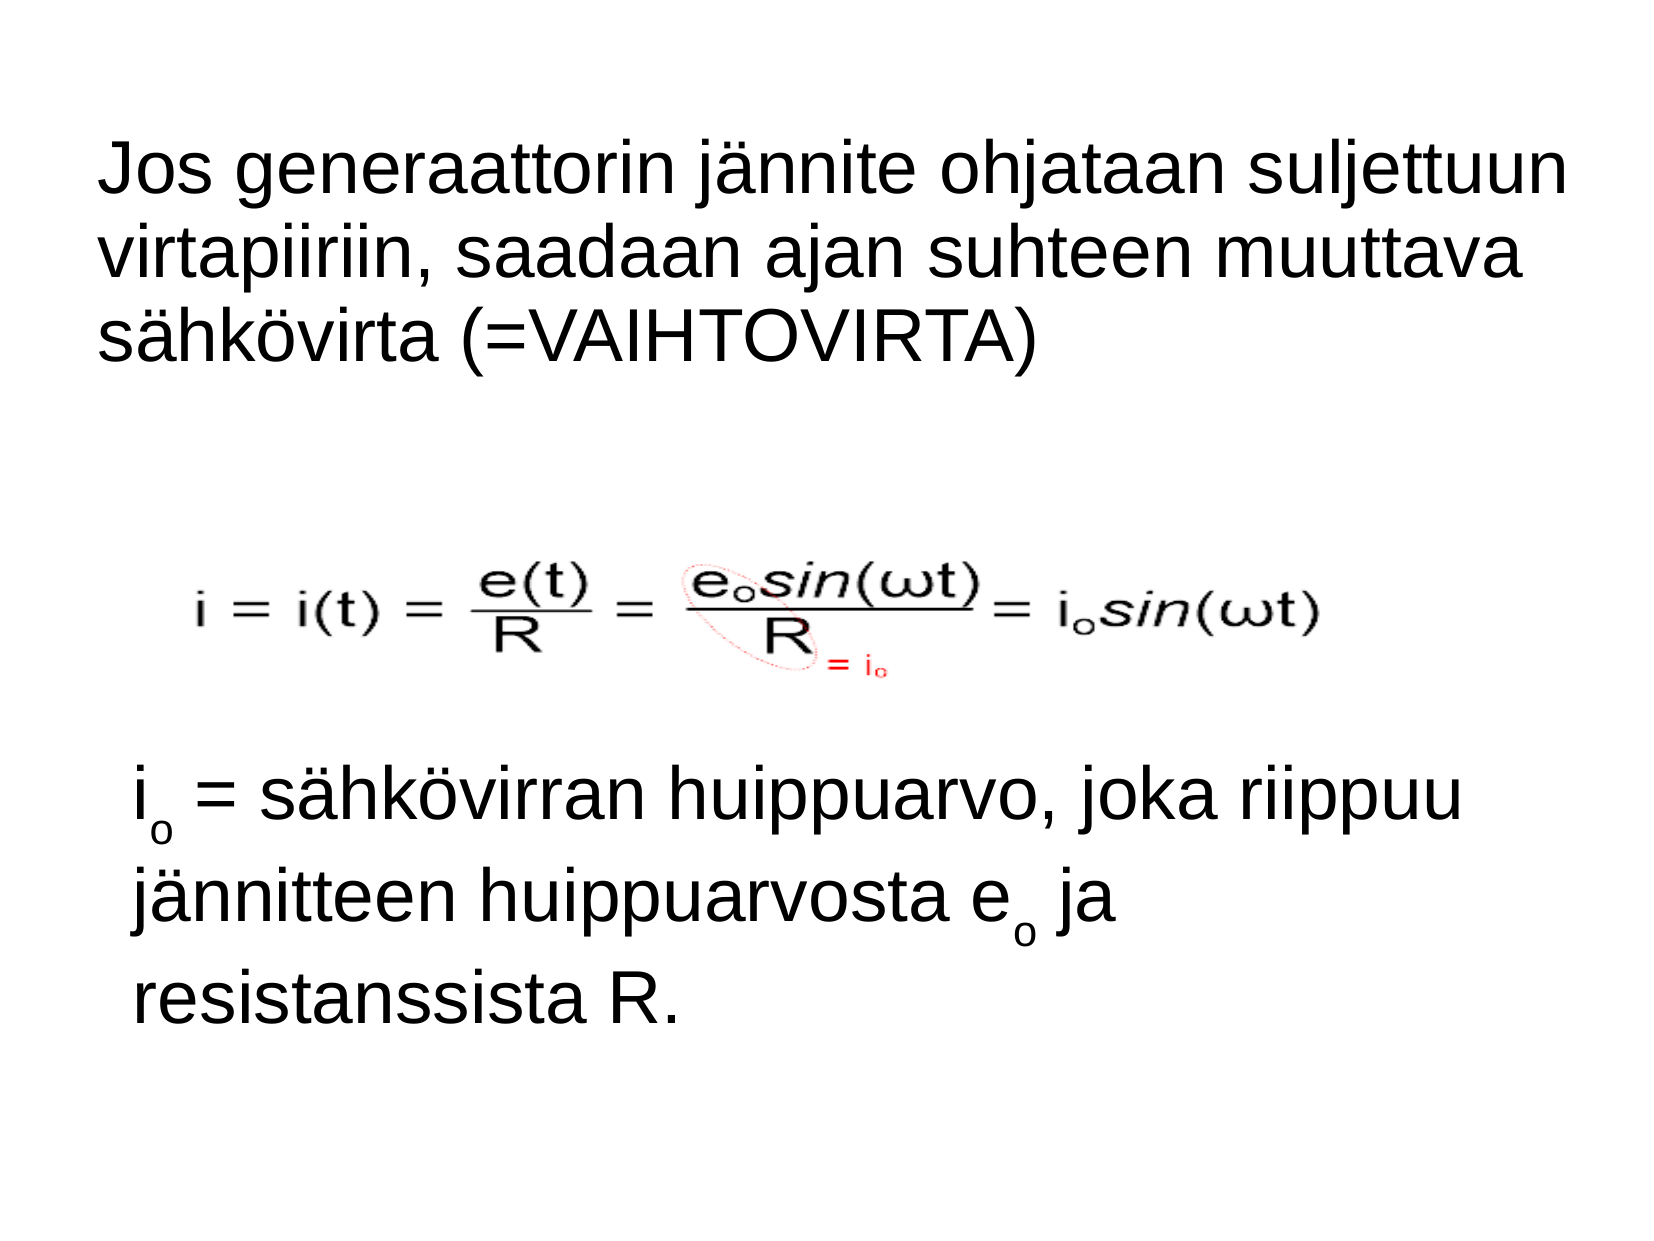

Jos generaattorin jännite ohjataan suljettuun virtapiiriin, saadaan ajan suhteen muuttava sähkövirta (=VAIHTOVIRTA)
io = sähkövirran huippuarvo, joka riippuu jännitteen huippuarvosta eo ja resistanssista R.